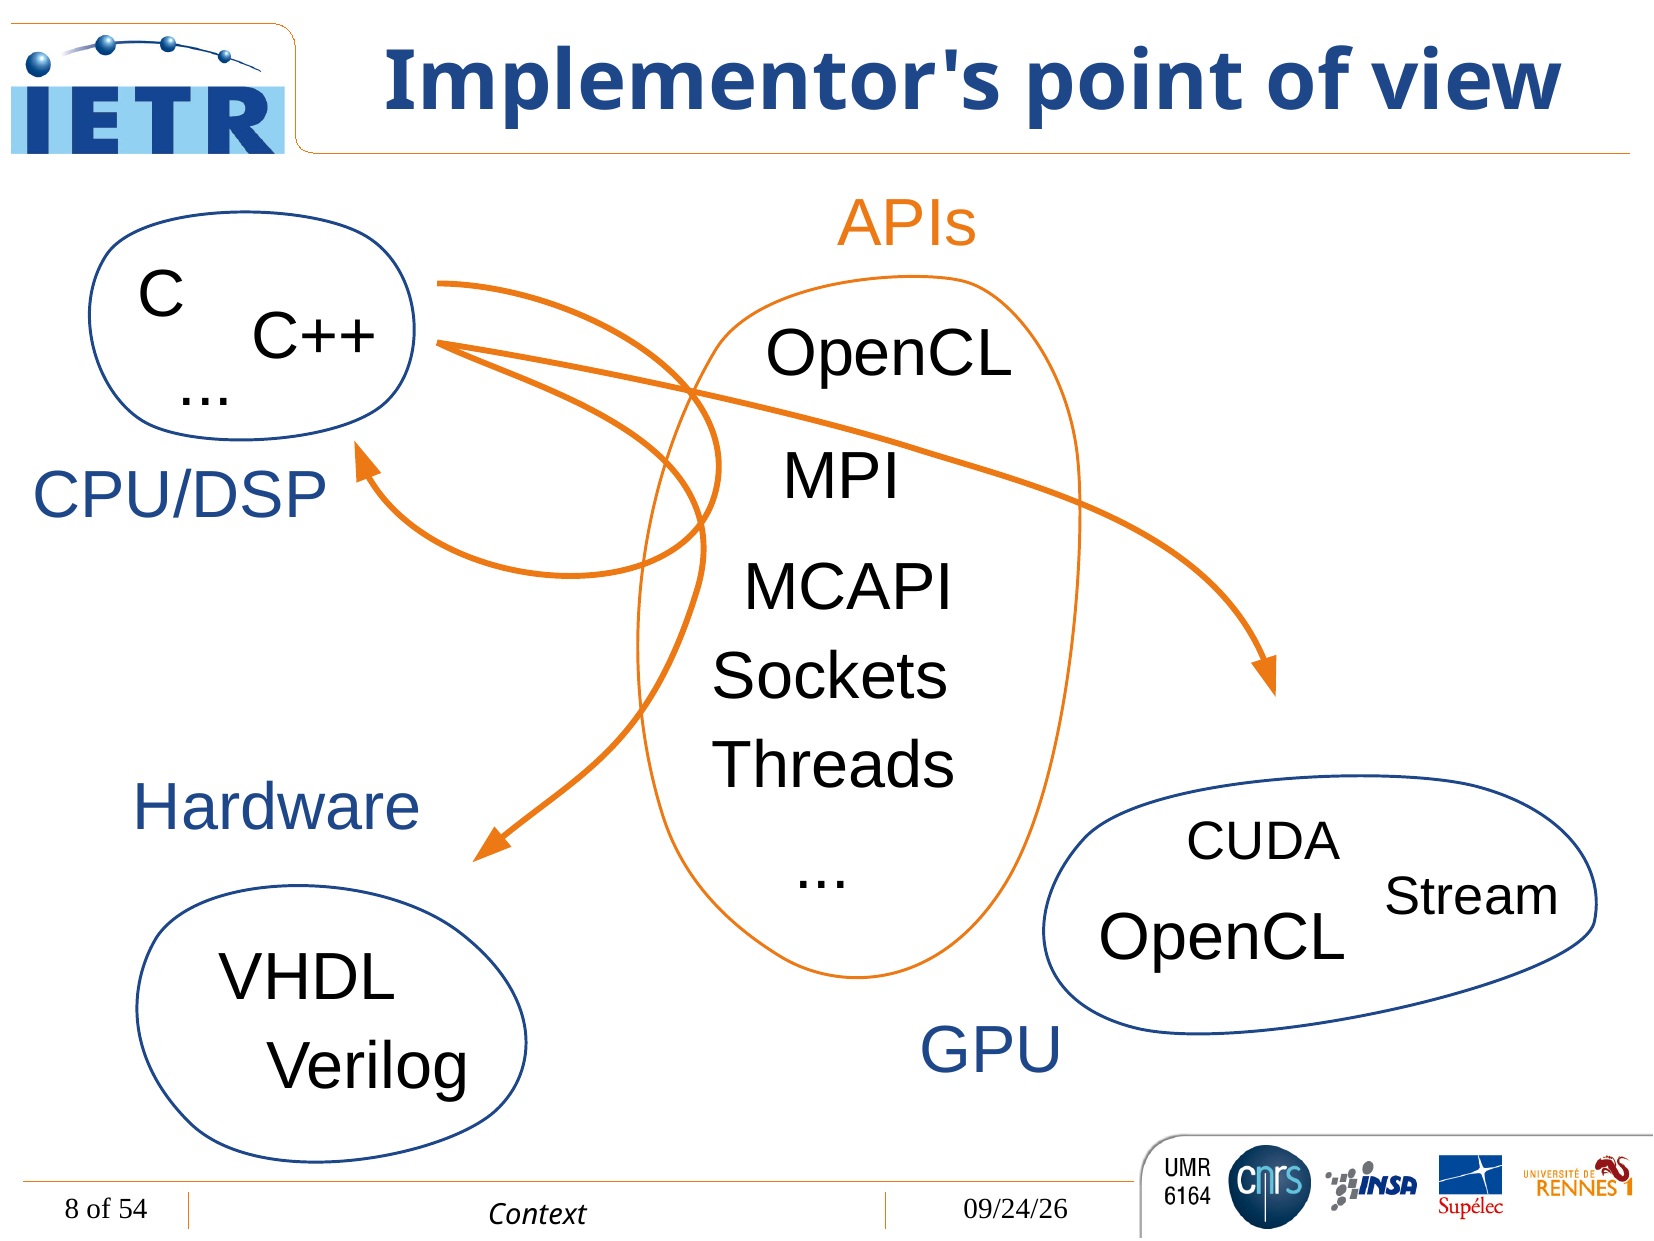

# Implementor's point of view
APIs
C
C++
OpenCL
...
MPI
CPU/DSP
MCAPI
Sockets
Threads
Hardware
CUDA
...
Stream
OpenCL
VHDL
GPU
Verilog
8
Context